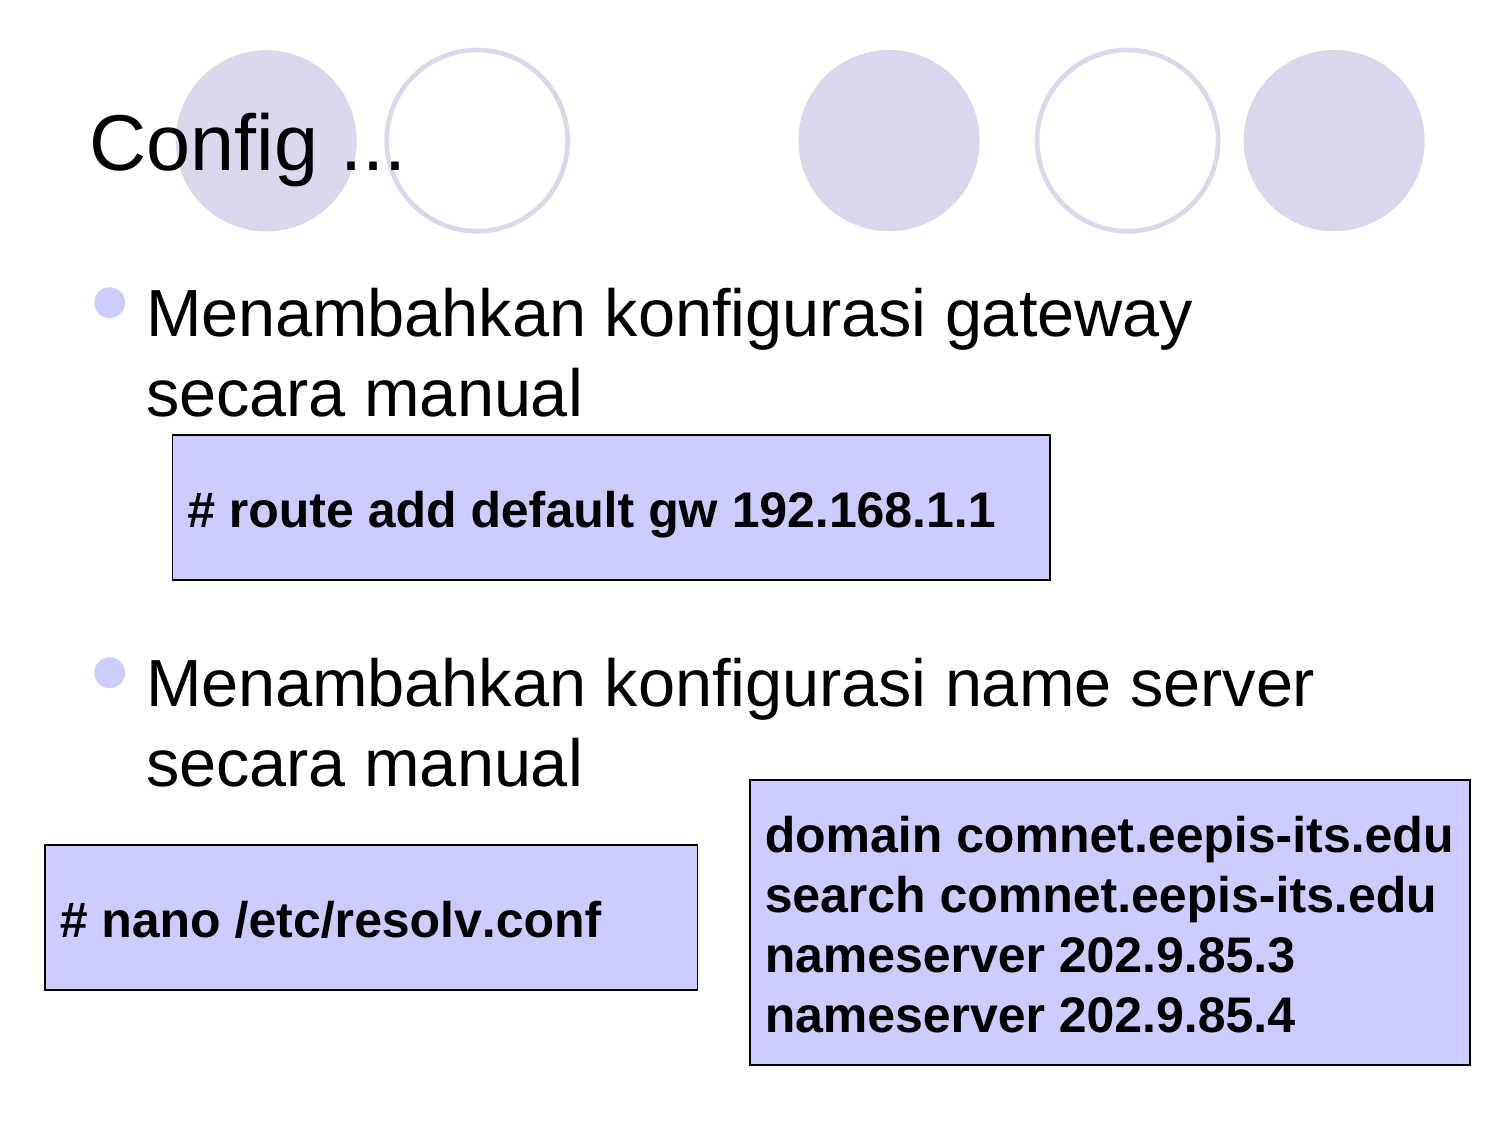

# Config ...
Menambahkan konfigurasi gateway secara manual
Menambahkan konfigurasi name server secara manual
# route add default gw 192.168.1.1
domain comnet.eepis-its.edu
search comnet.eepis-its.edu
nameserver 202.9.85.3
nameserver 202.9.85.4
# nano /etc/resolv.conf